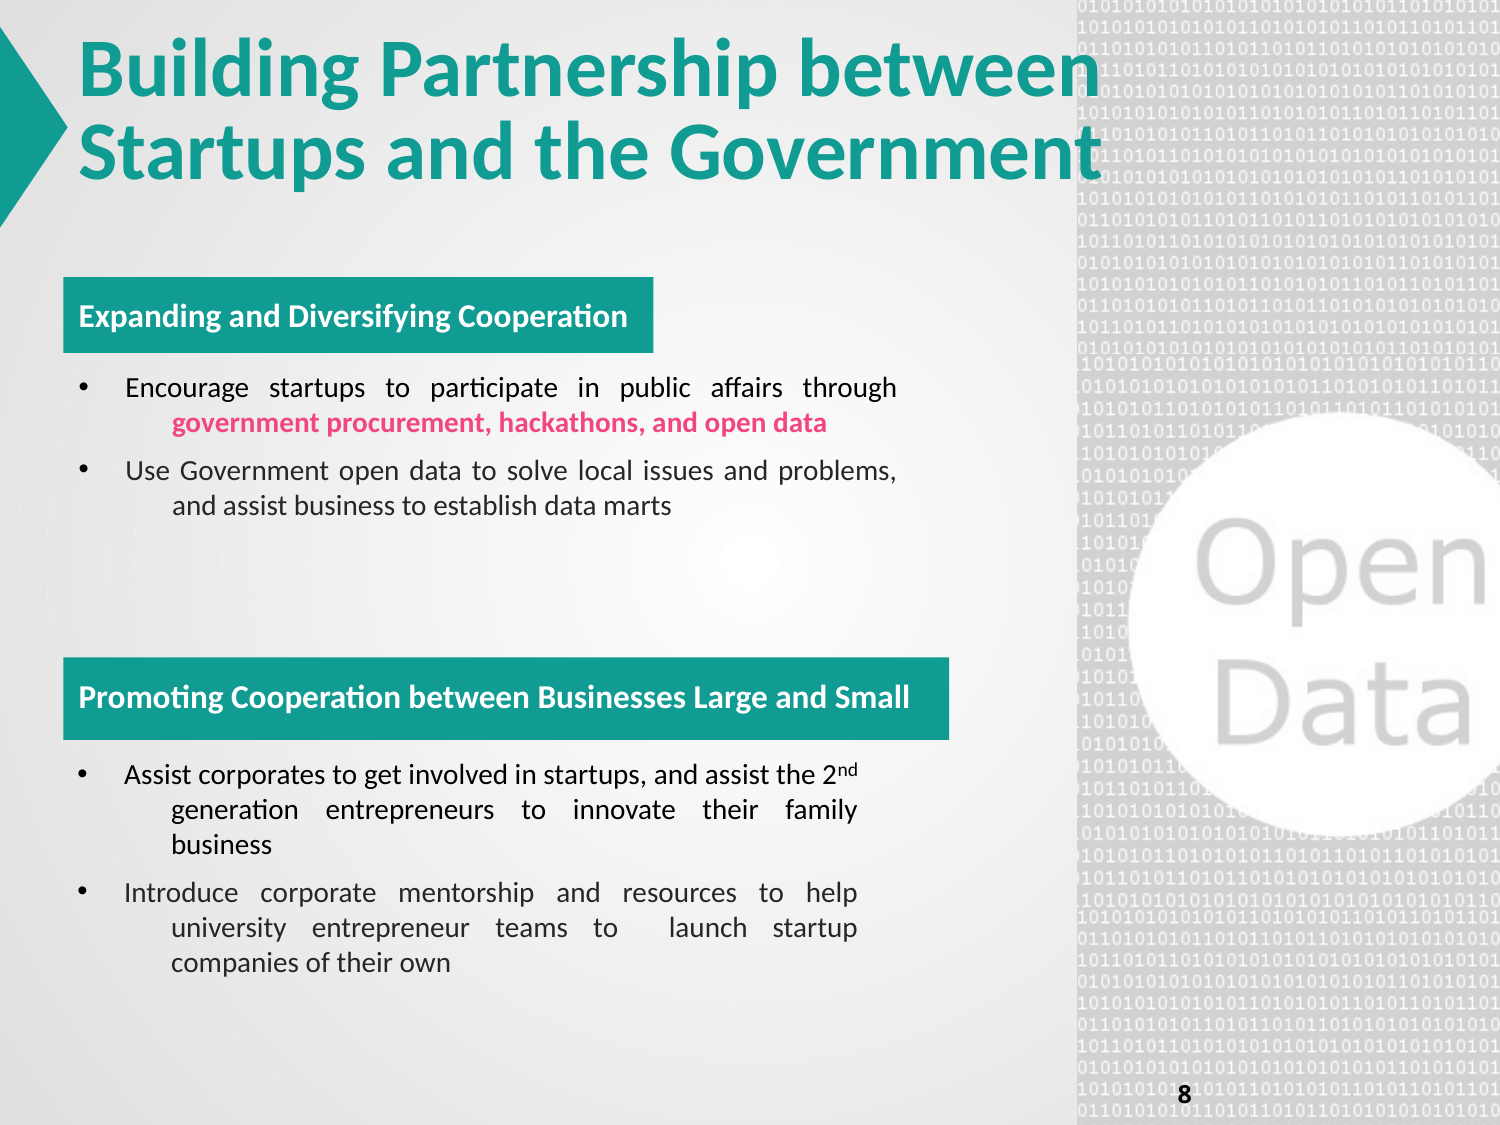

Building Partnership between Startups and the Government
Expanding and Diversifying Cooperation
Encourage startups to participate in public affairs through government procurement, hackathons, and open data
Use Government open data to solve local issues and problems, and assist business to establish data marts
Promoting Cooperation between Businesses Large and Small
Assist corporates to get involved in startups, and assist the 2nd generation entrepreneurs to innovate their family business
Introduce corporate mentorship and resources to help university entrepreneur teams to launch startup companies of their own